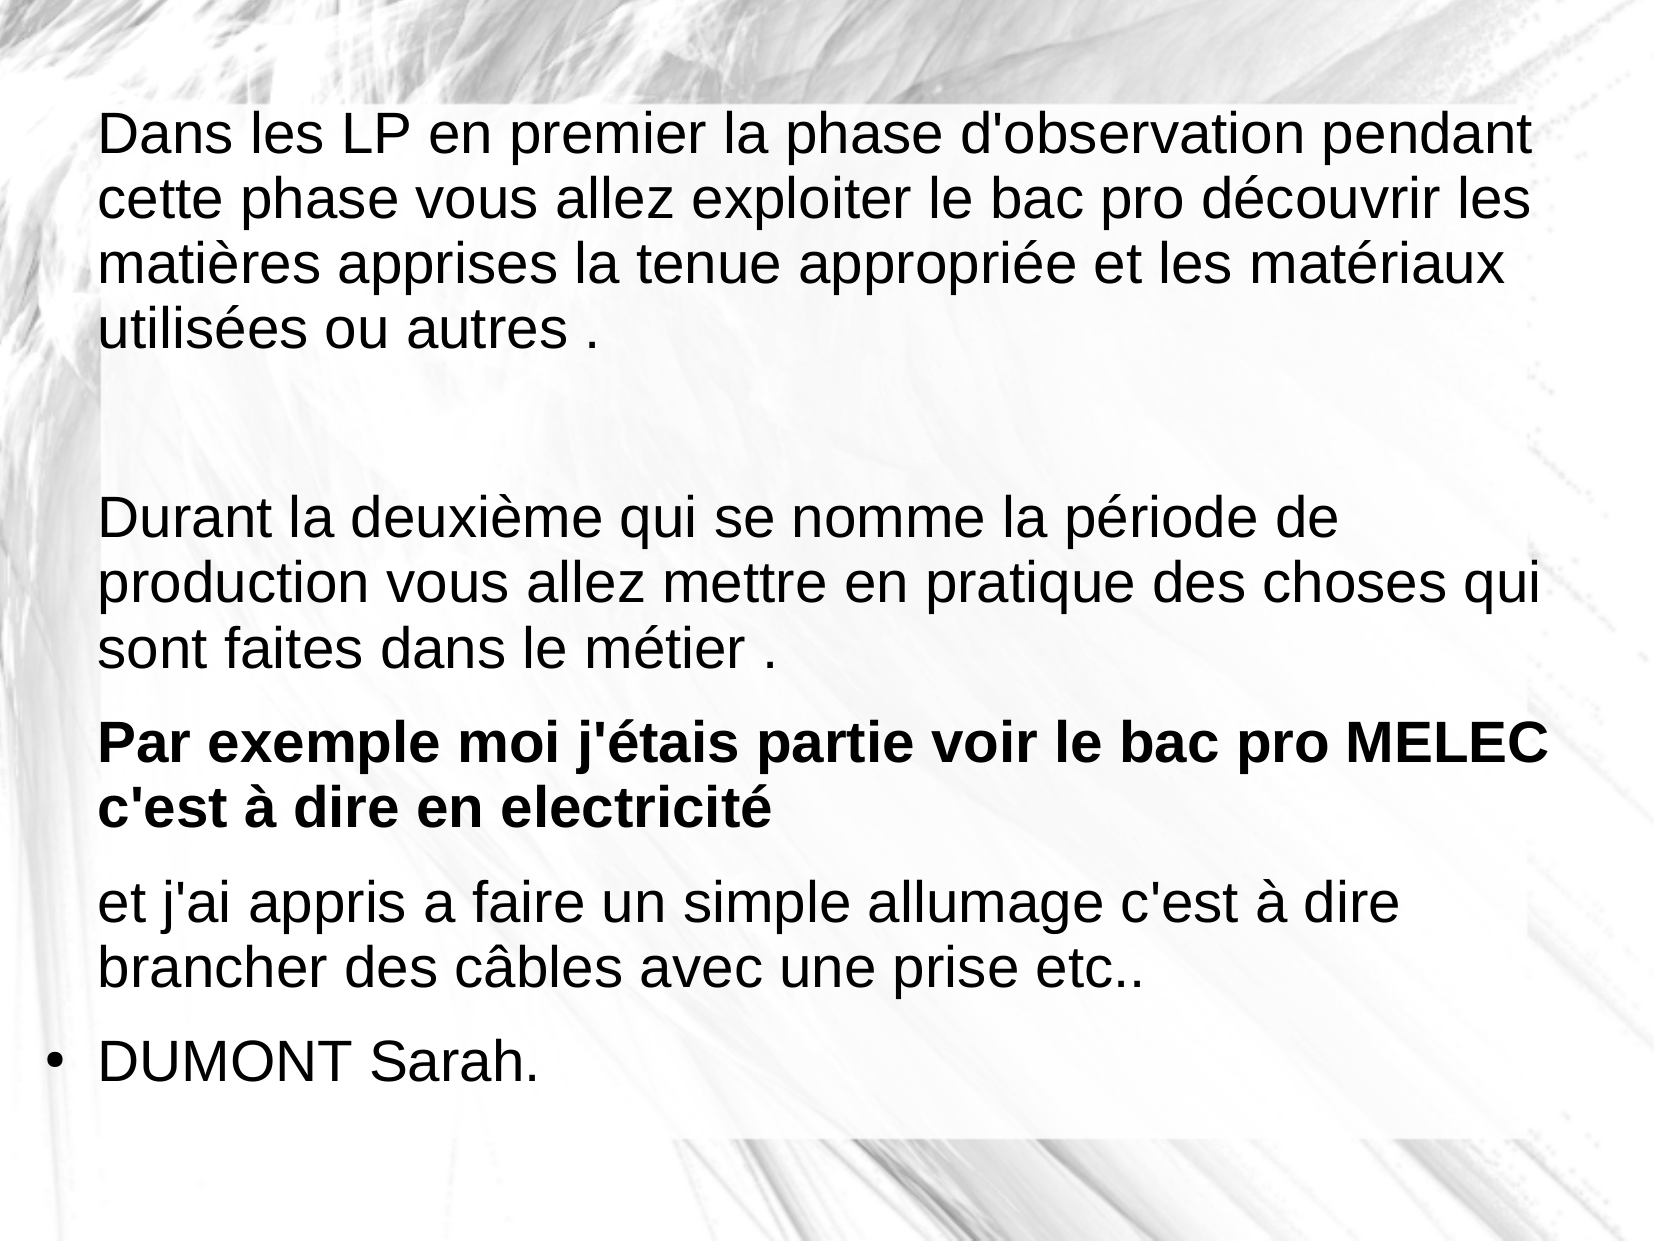

# Dans les LP en premier la phase d'observation pendant cette phase vous allez exploiter le bac pro découvrir les matières apprises la tenue appropriée et les matériaux utilisées ou autres .
Durant la deuxième qui se nomme la période de production vous allez mettre en pratique des choses qui sont faites dans le métier .
Par exemple moi j'étais partie voir le bac pro MELEC c'est à dire en electricité
et j'ai appris a faire un simple allumage c'est à dire brancher des câbles avec une prise etc..
DUMONT Sarah.